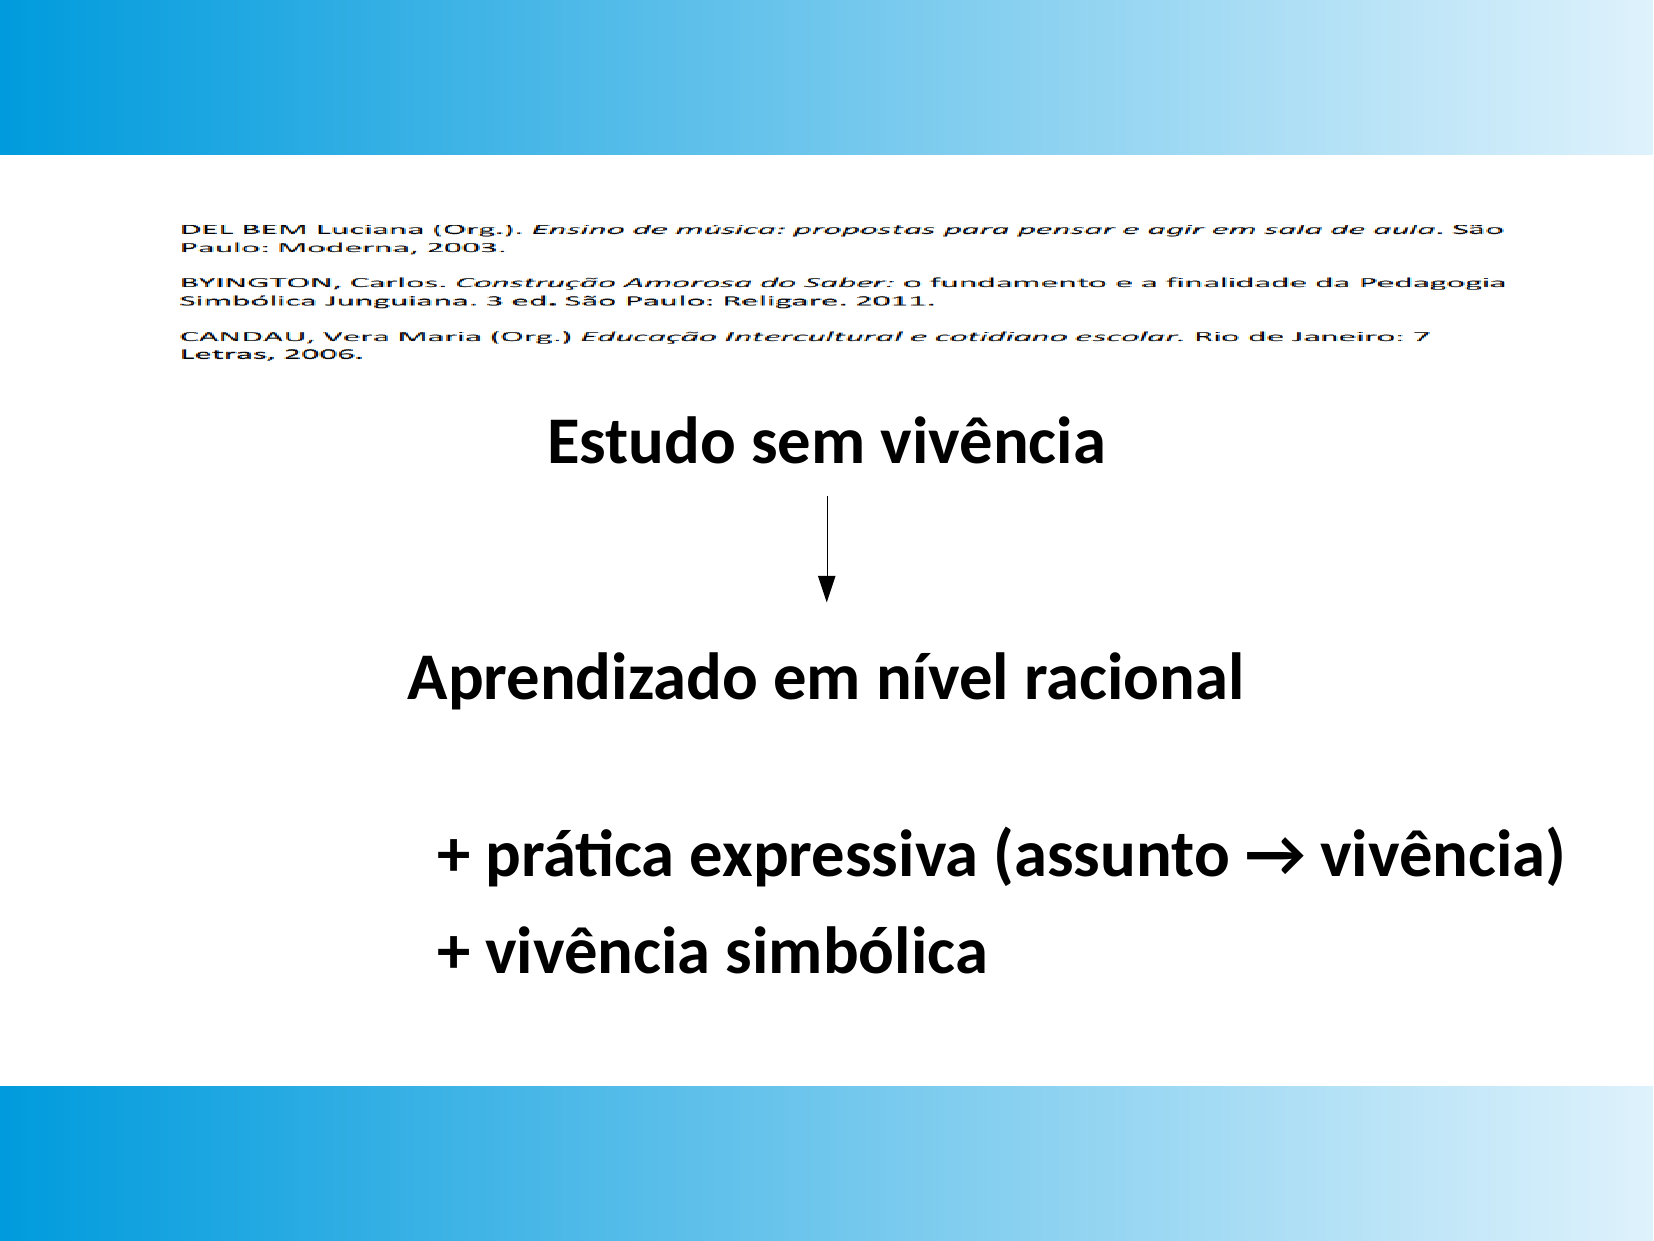

#
Estudo sem vivência
Aprendizado em nível racional
+ prática expressiva (assunto → vivência)
+ vivência simbólica